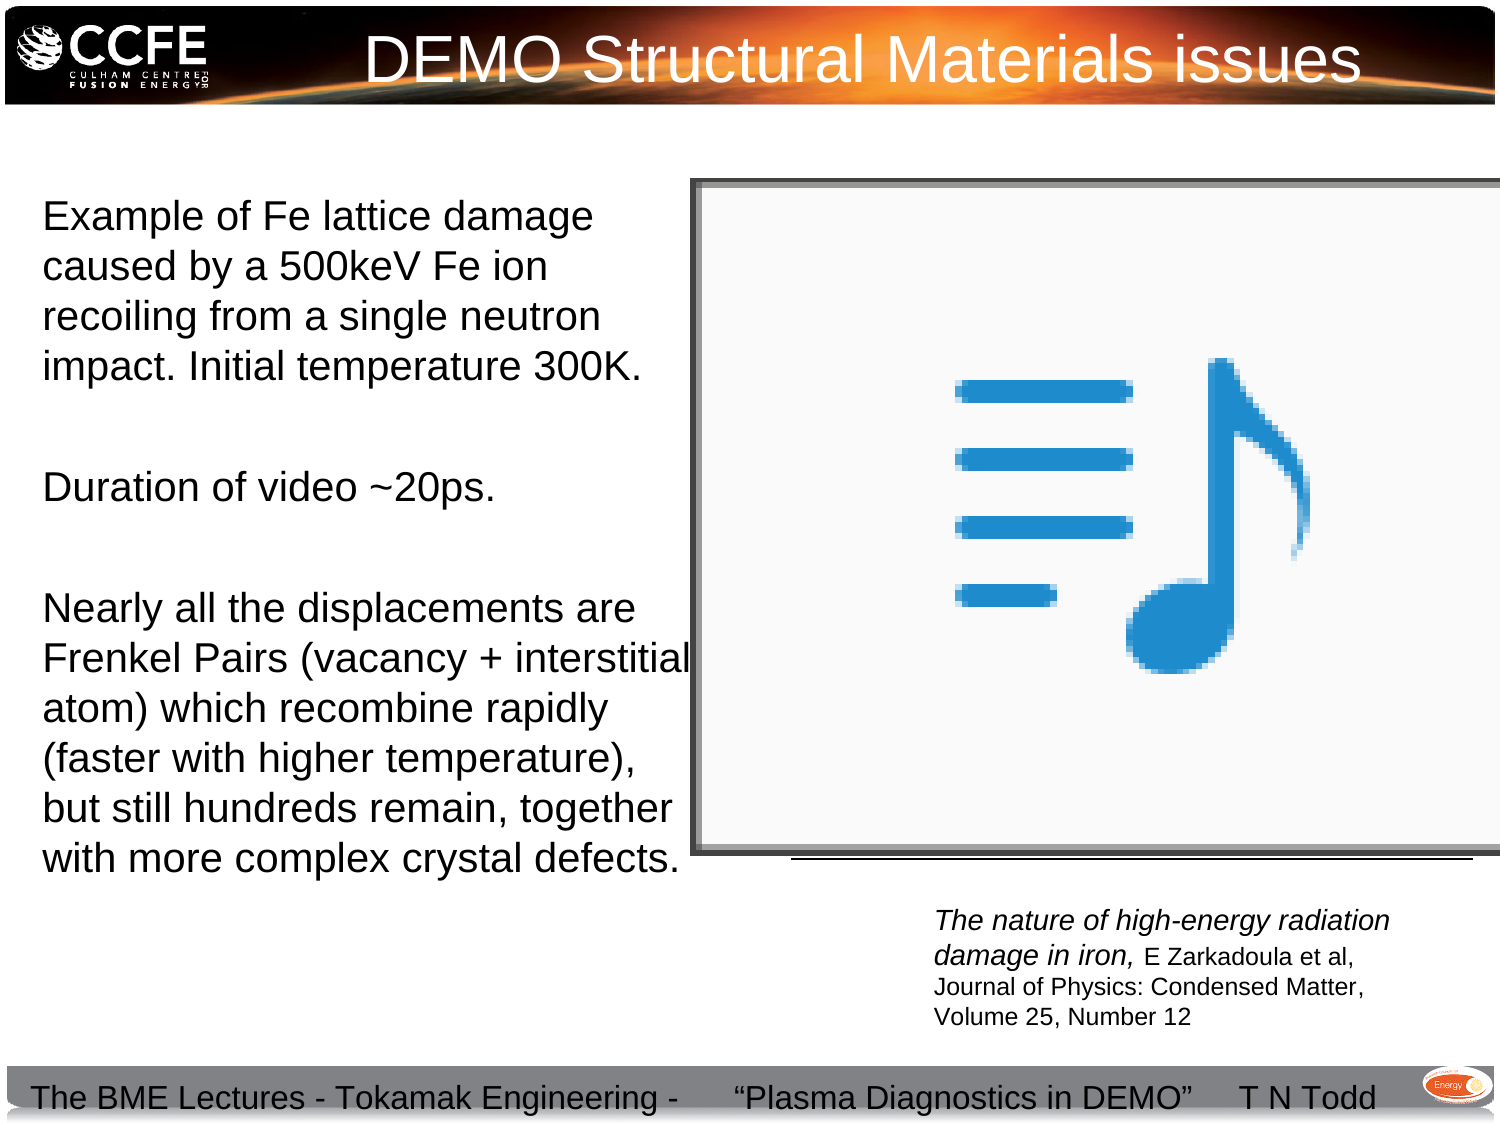

DEMO Structural Materials issues
	Example of Fe lattice damage caused by a 500keV Fe ion recoiling from a single neutron impact. Initial temperature 300K.
	Duration of video ~20ps.
	Nearly all the displacements are Frenkel Pairs (vacancy + interstitial atom) which recombine rapidly (faster with higher temperature), but still hundreds remain, together with more complex crystal defects.
The nature of high-energy radiation damage in iron, E Zarkadoula et al, Journal of Physics: Condensed Matter, Volume 25, Number 12